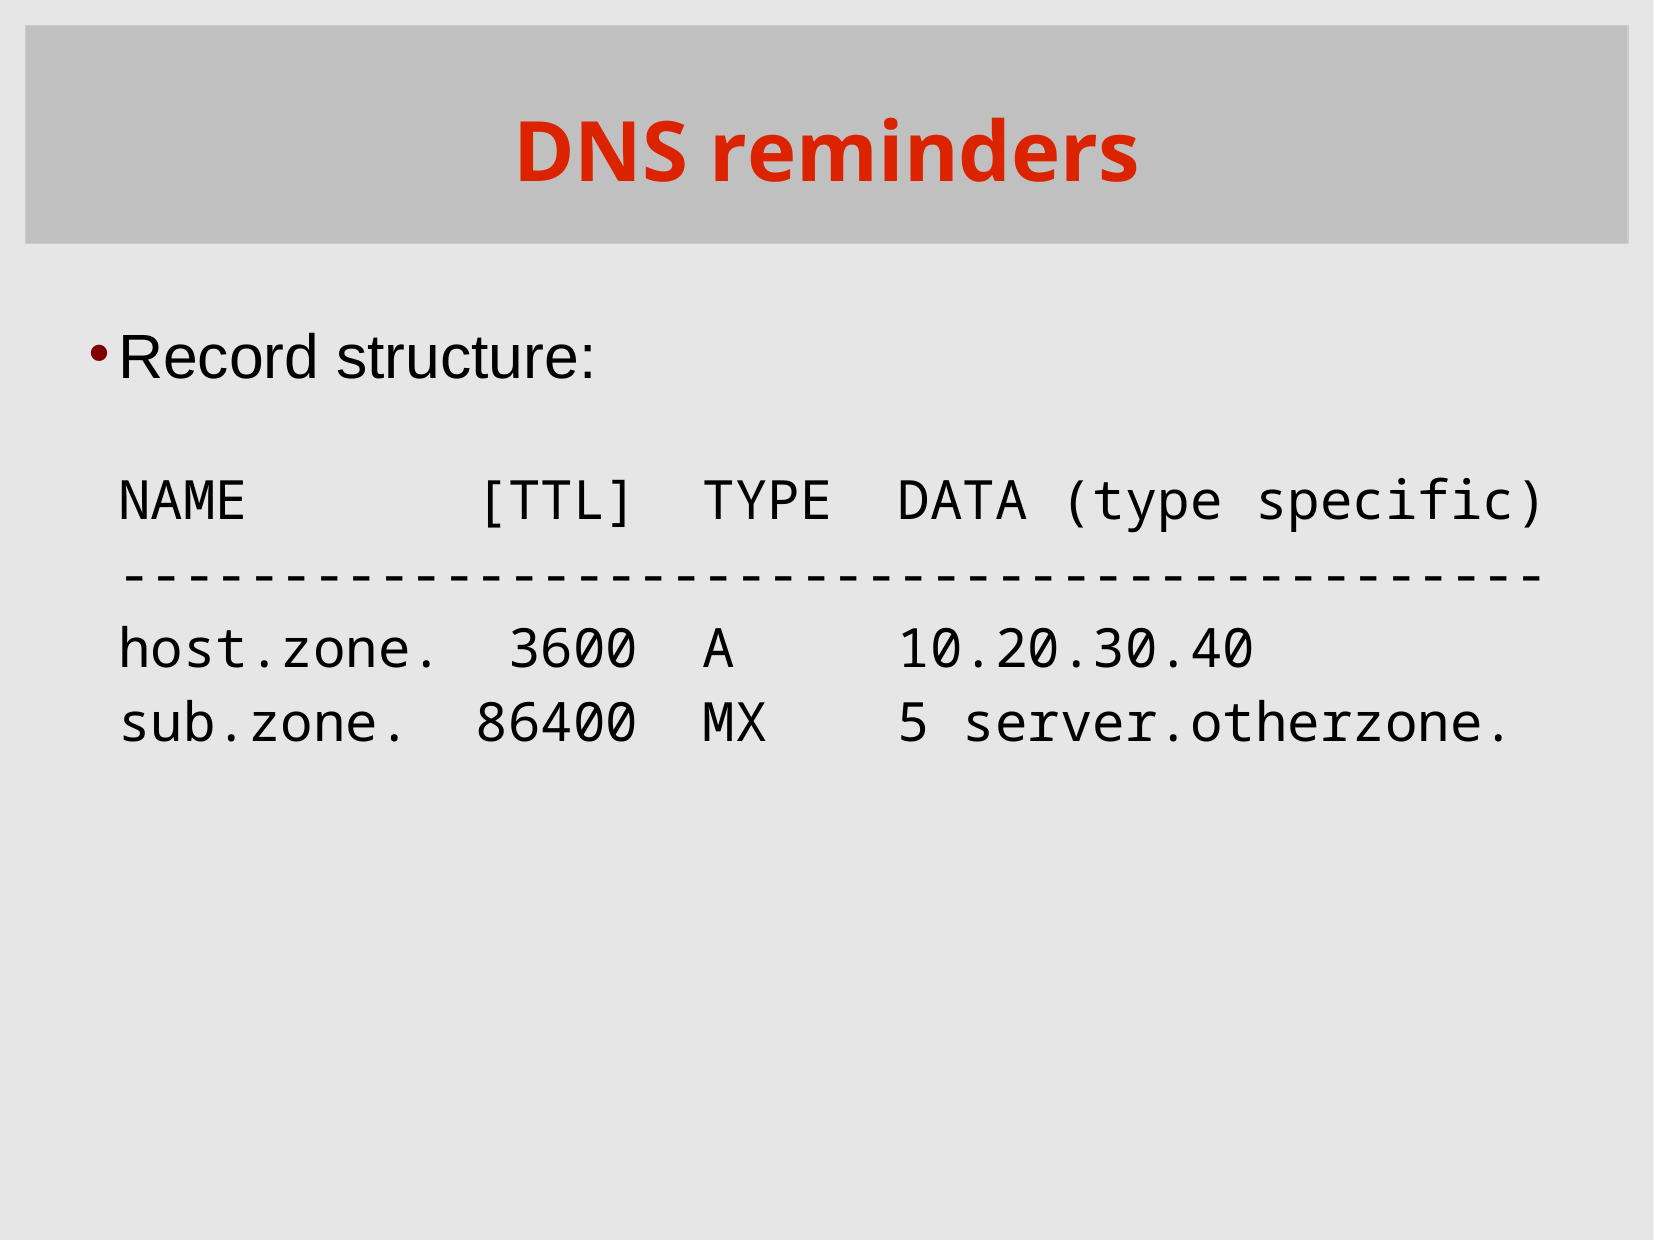

# DNS reminders
Record structure:
NAME [TTL] TYPE DATA (type specific)
--------------------------------------------
host.zone. 3600 A 10.20.30.40
sub.zone. 86400 MX 5 server.otherzone.